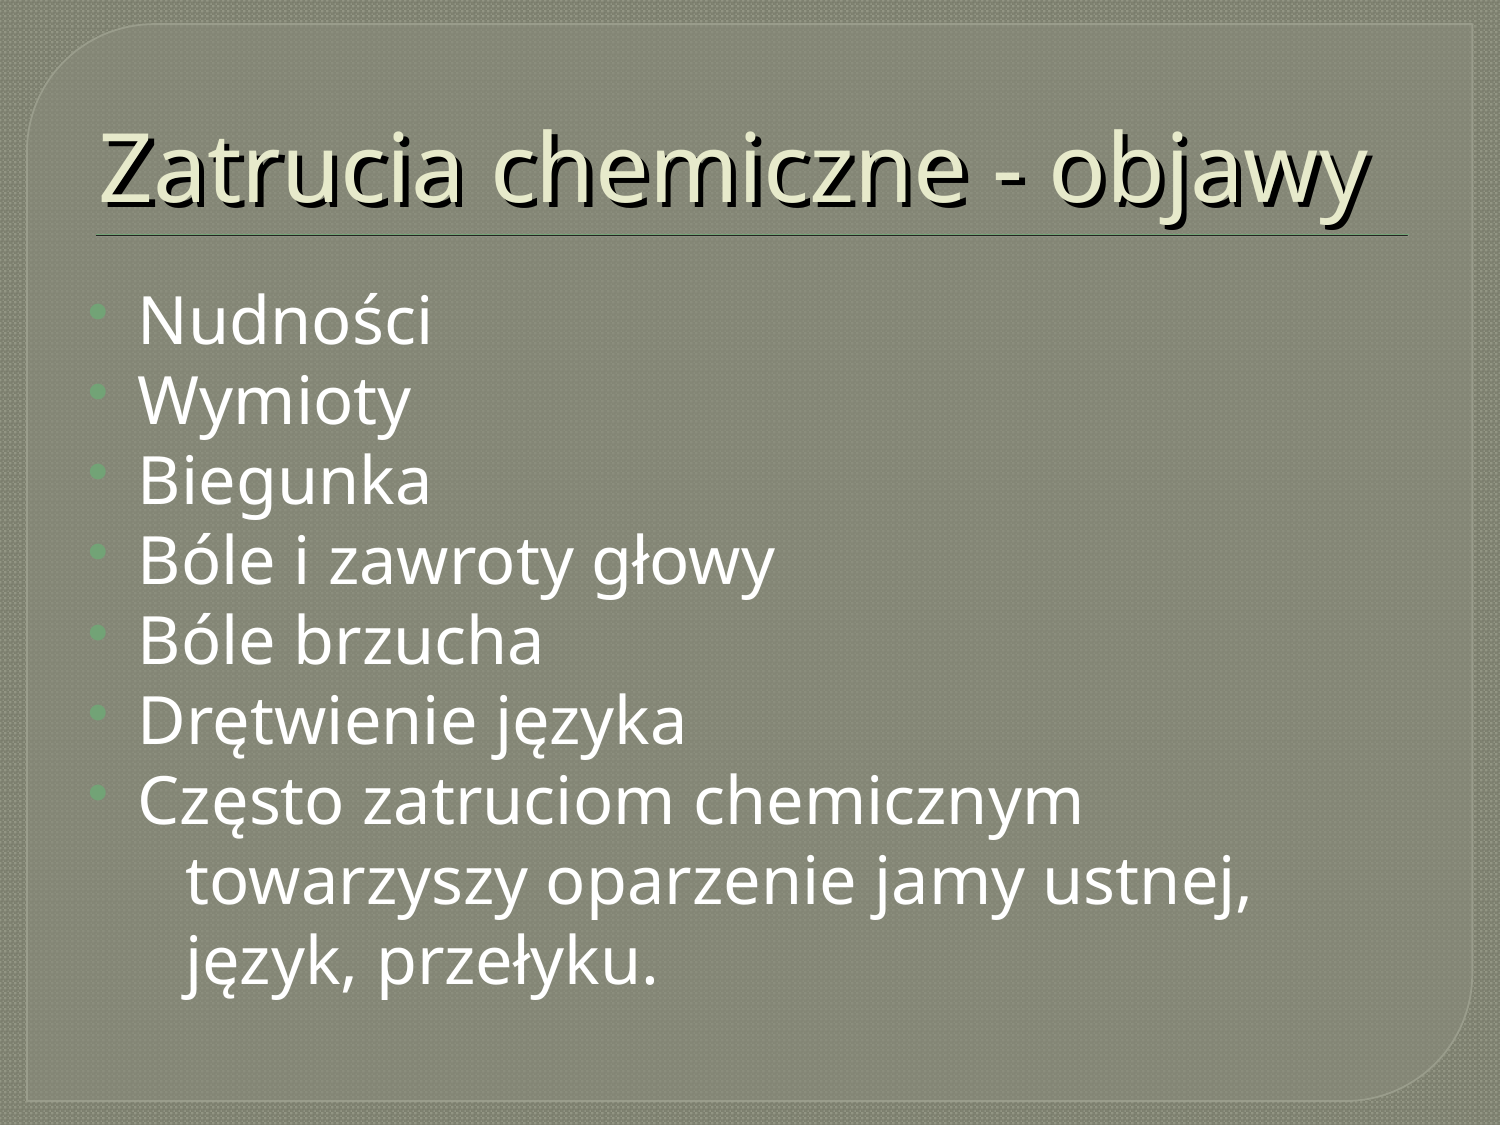

# Zatrucia chemiczne - objawy
Nudności
Wymioty
Biegunka
Bóle i zawroty głowy
Bóle brzucha
Drętwienie języka
Często zatruciom chemicznym towarzyszy oparzenie jamy ustnej, język, przełyku.